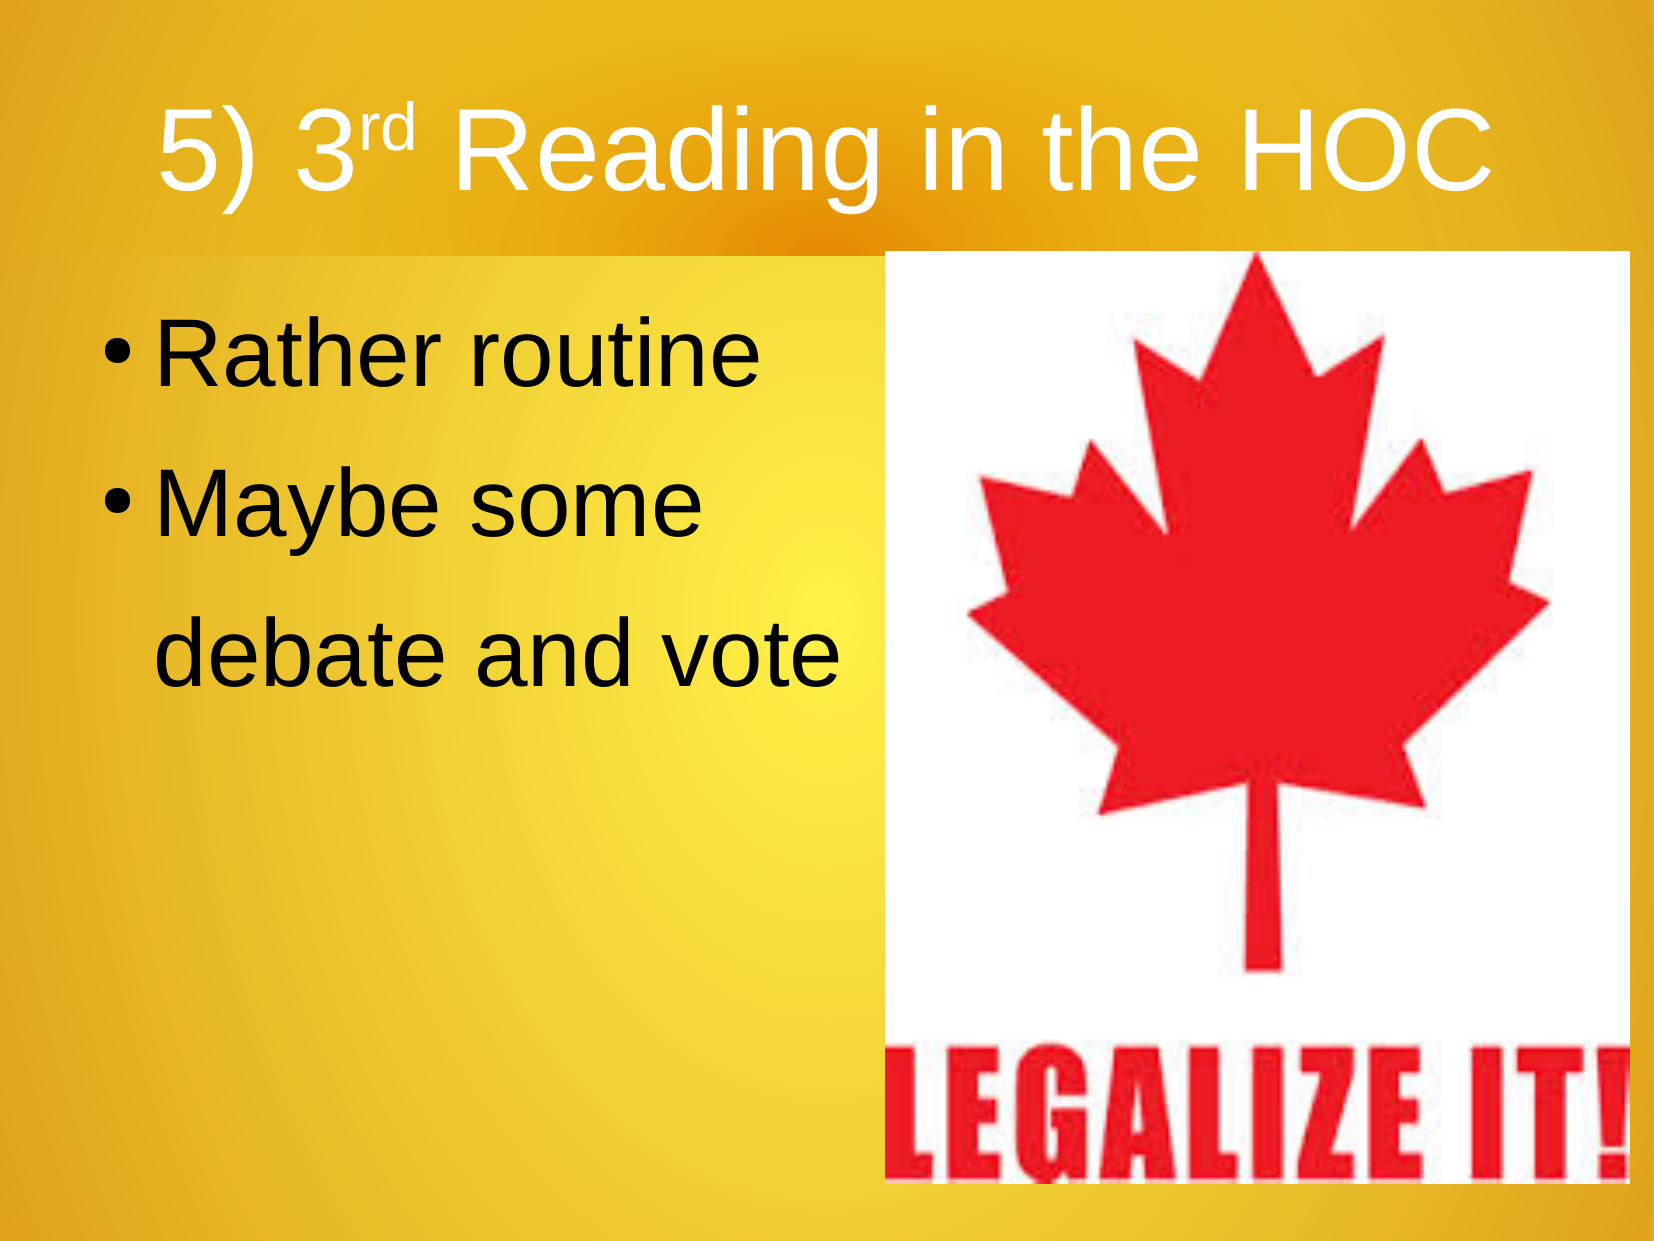

# 5) 3rd Reading in the HOC
Rather routine
Maybe some
debate and vote